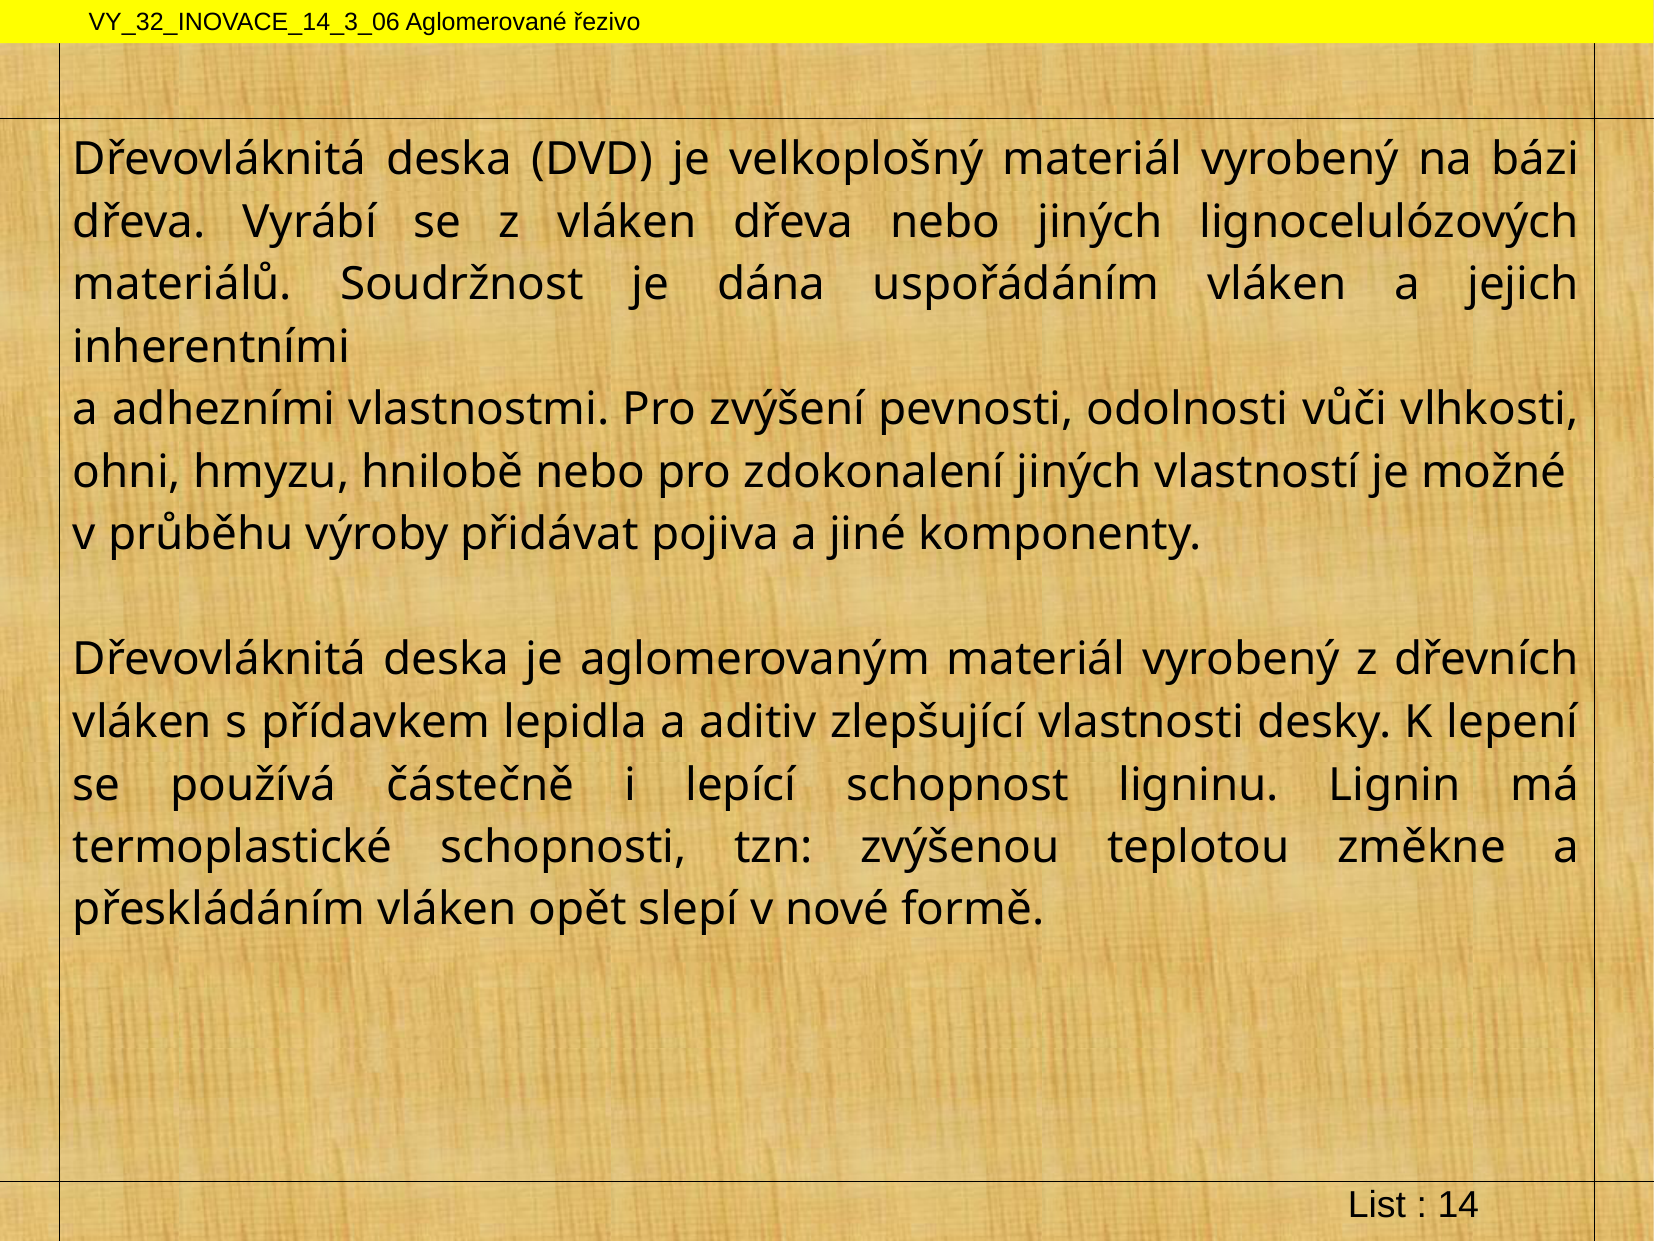

VY_32_INOVACE_14_3_06 Aglomerované řezivo
Dřevovláknitá deska (DVD) je velkoplošný materiál vyrobený na bázi dřeva. Vyrábí se z vláken dřeva nebo jiných lignocelulózových materiálů. Soudržnost je dána uspořádáním vláken a jejich inherentními
a adhezními vlastnostmi. Pro zvýšení pevnosti, odolnosti vůči vlhkosti, ohni, hmyzu, hnilobě nebo pro zdokonalení jiných vlastností je možné
v průběhu výroby přidávat pojiva a jiné komponenty.
Dřevovláknitá deska je aglomerovaným materiál vyrobený z dřevních vláken s přídavkem lepidla a aditiv zlepšující vlastnosti desky. K lepení se používá částečně i lepící schopnost ligninu. Lignin má termoplastické schopnosti, tzn: zvýšenou teplotou změkne a přeskládáním vláken opět slepí v nové formě.
List :